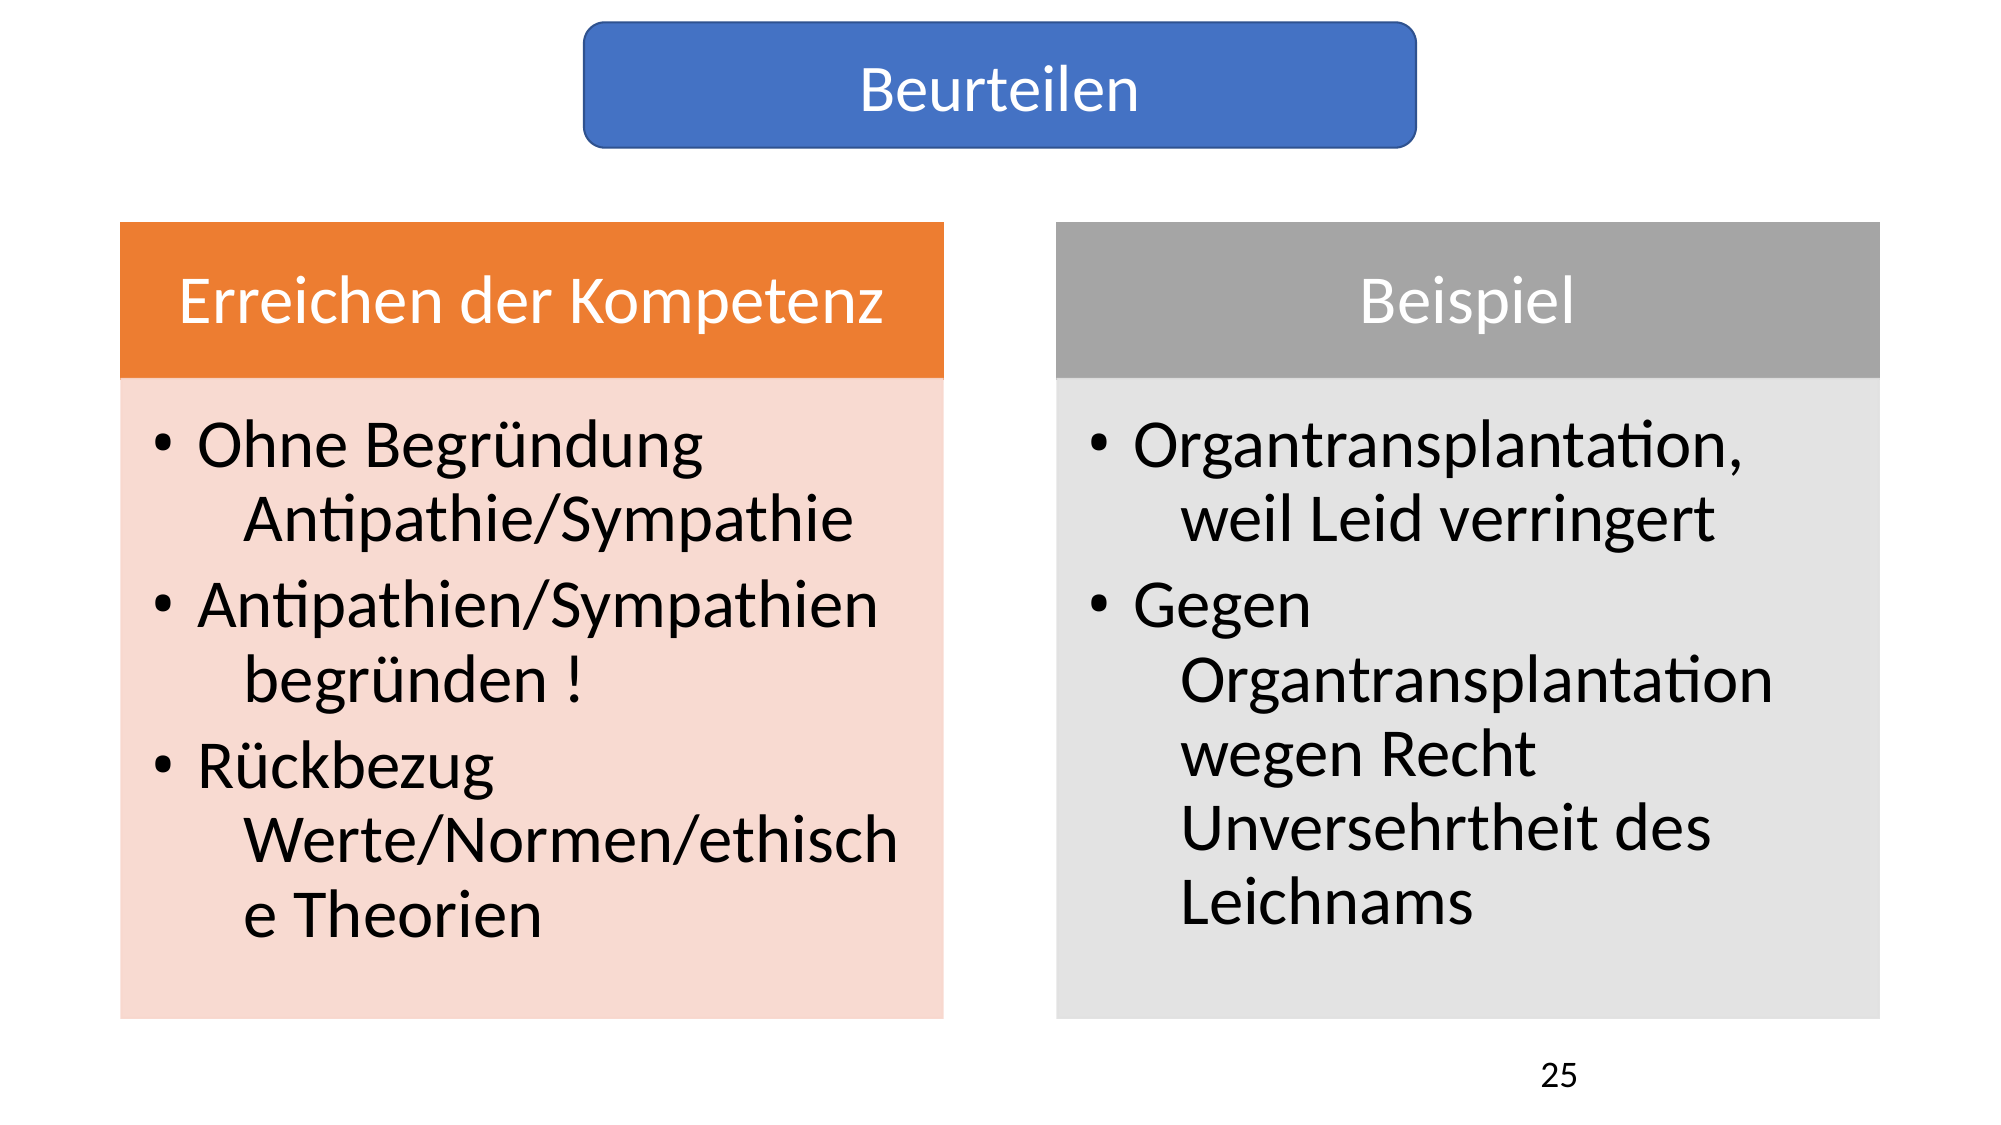

Beurteilen
Erreichen der Kompetenz
Beispiel
Ohne Begründung Antipathie/Sympathie
Antipathien/Sympathien begründen !
Rückbezug Werte/Normen/ethische Theorien
Organtransplantation, weil Leid verringert
Gegen Organtransplantation wegen Recht Unversehrtheit des Leichnams
5